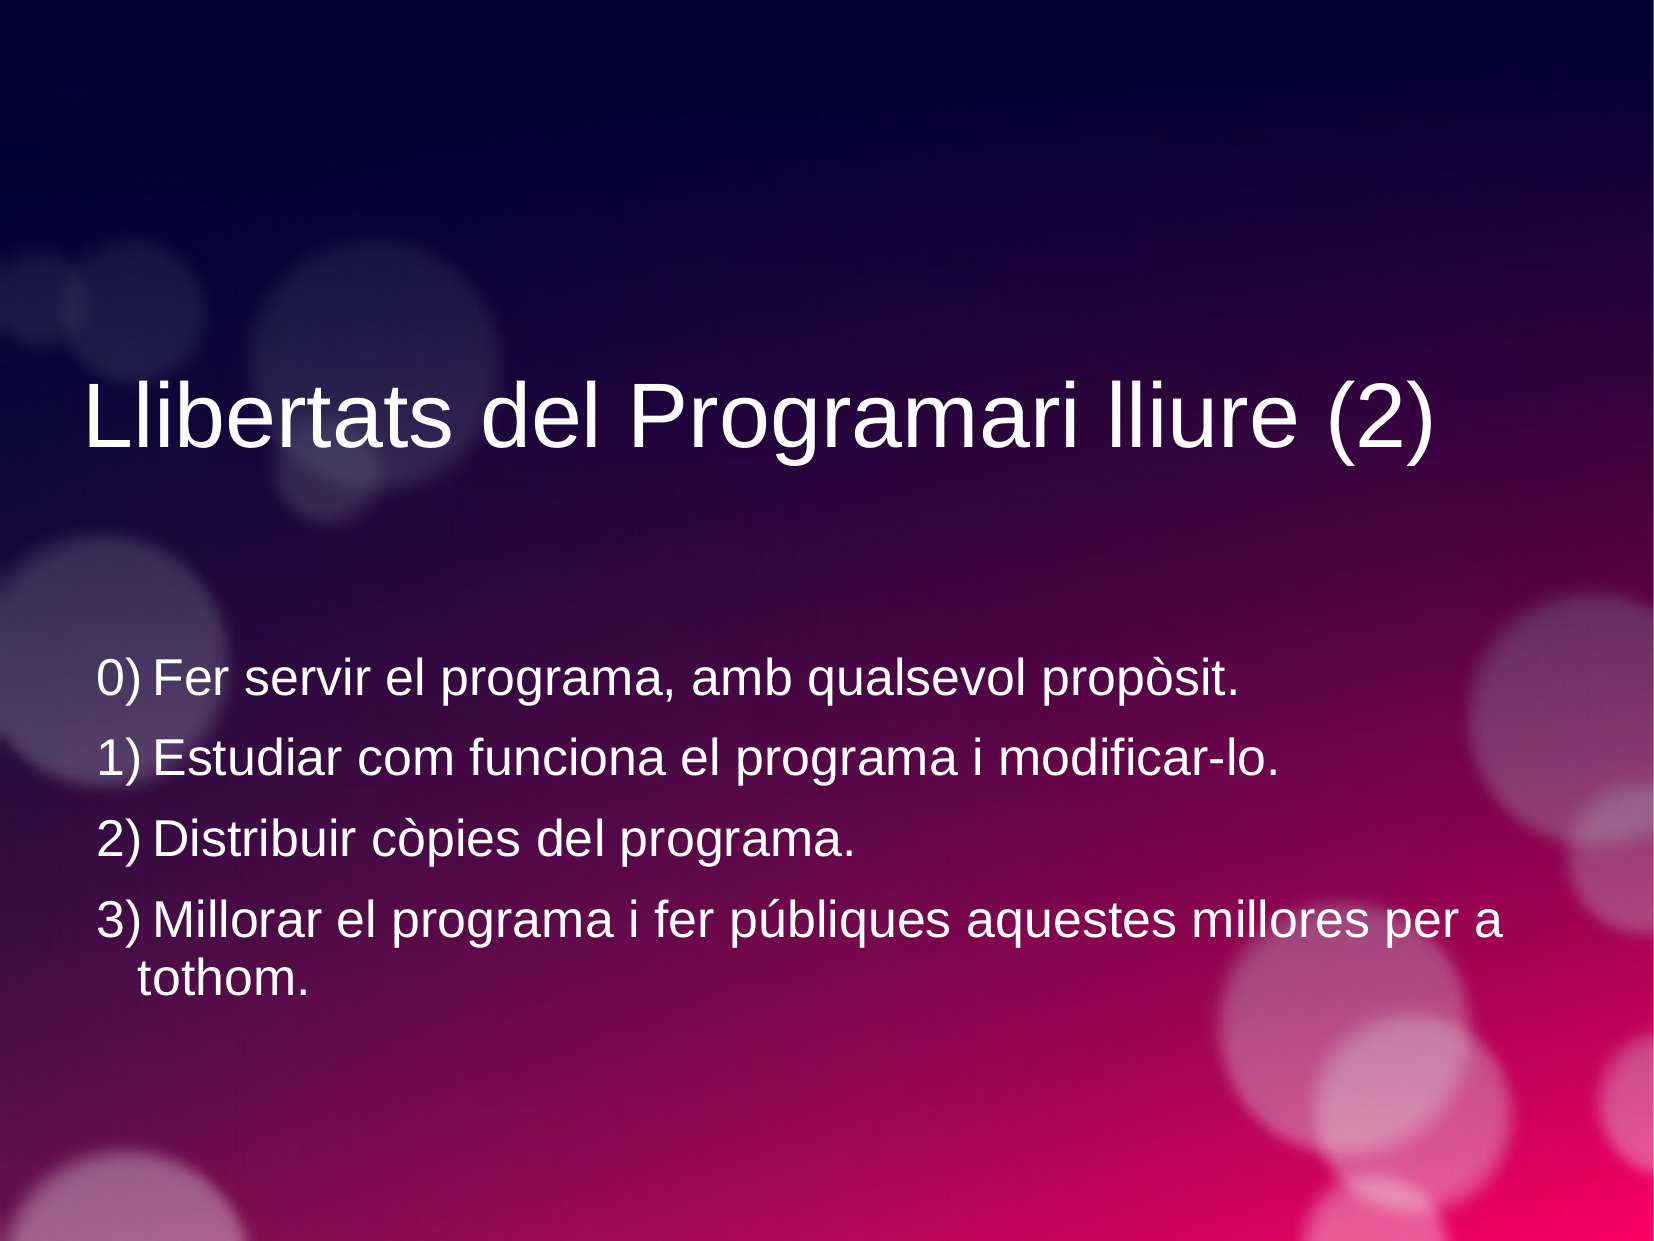

# Llibertats del Programari lliure (2)
 Fer servir el programa, amb qualsevol propòsit.
 Estudiar com funciona el programa i modificar-lo.
 Distribuir còpies del programa.
 Millorar el programa i fer públiques aquestes millores per a tothom.